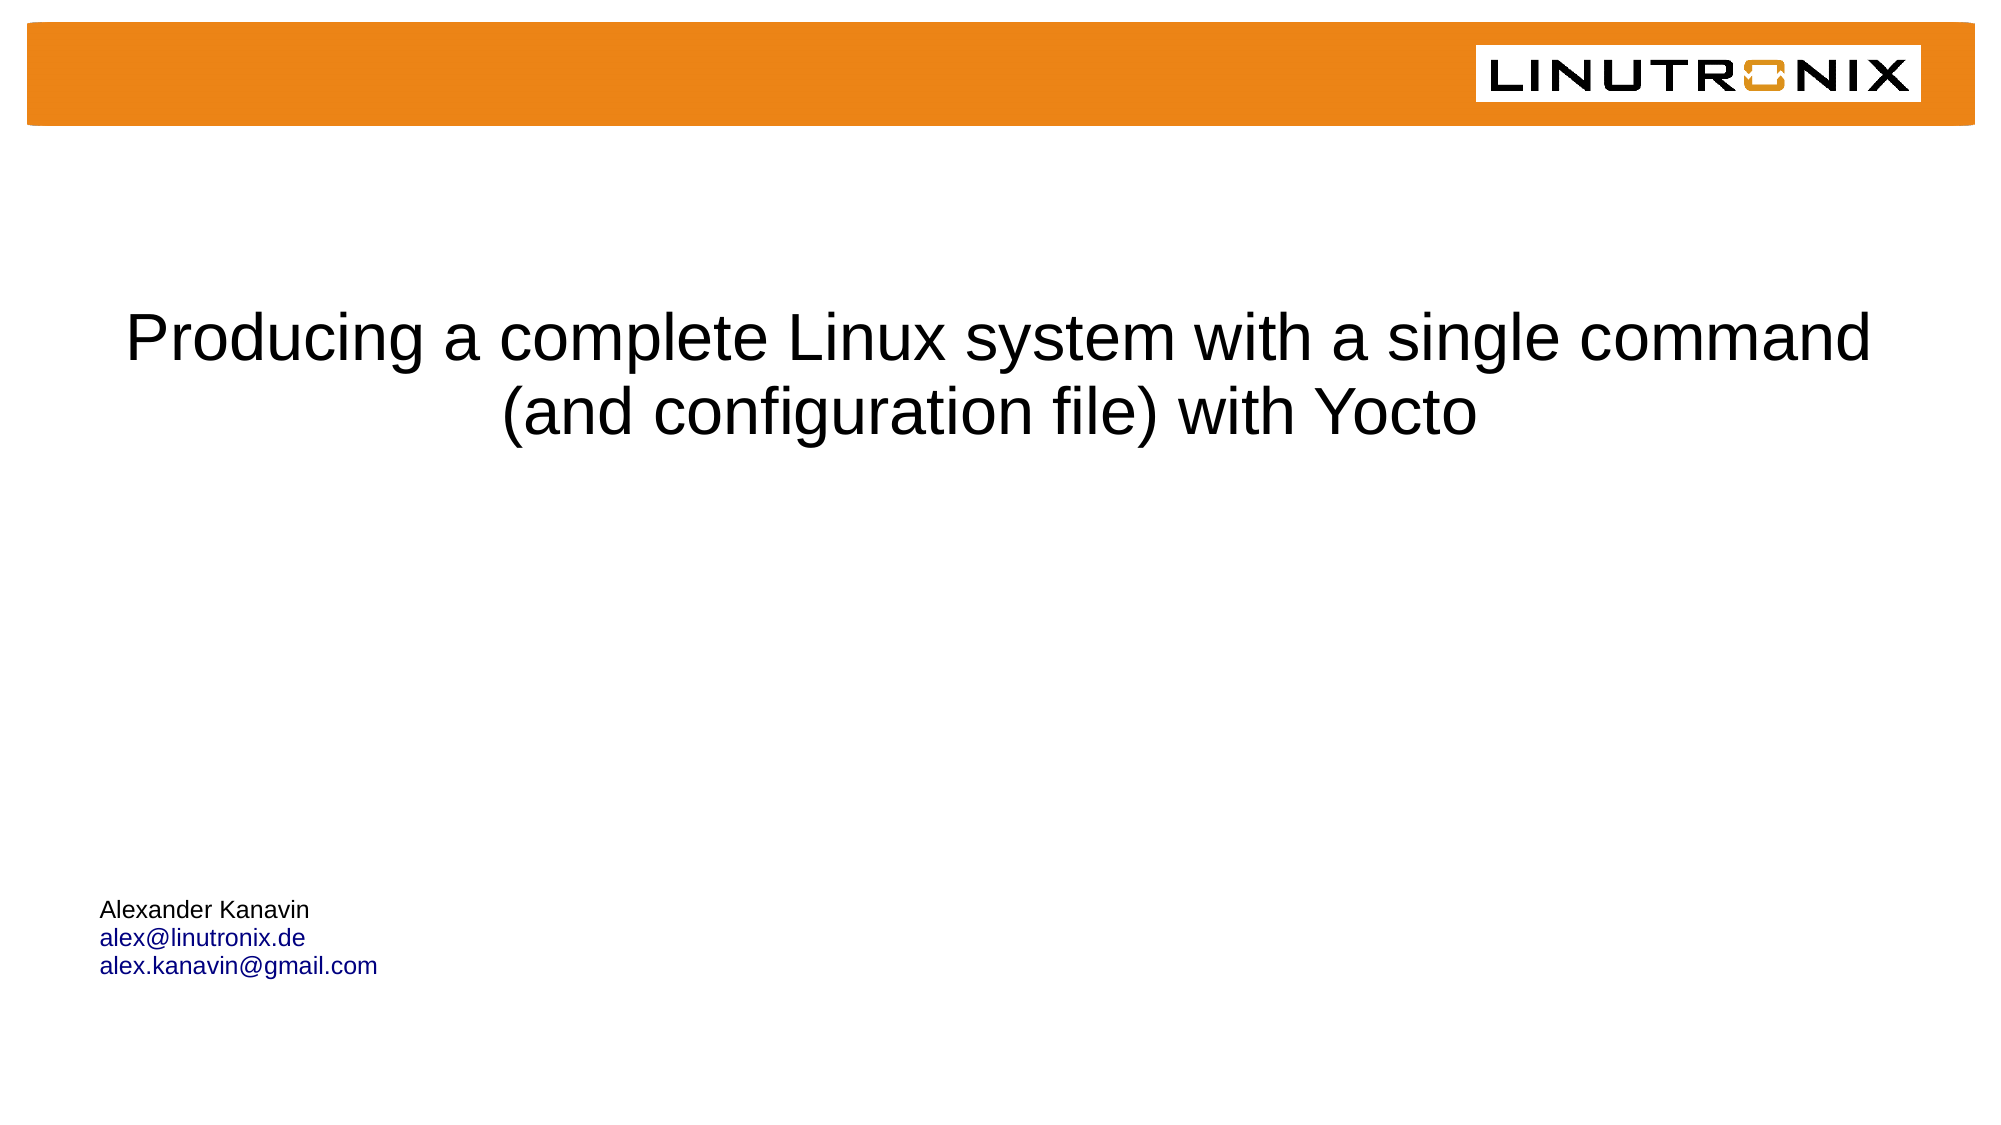

# Producing a complete Linux system with a single command (and configuration file) with Yocto
Alexander Kanavin
alex@linutronix.de
alex.kanavin@gmail.com